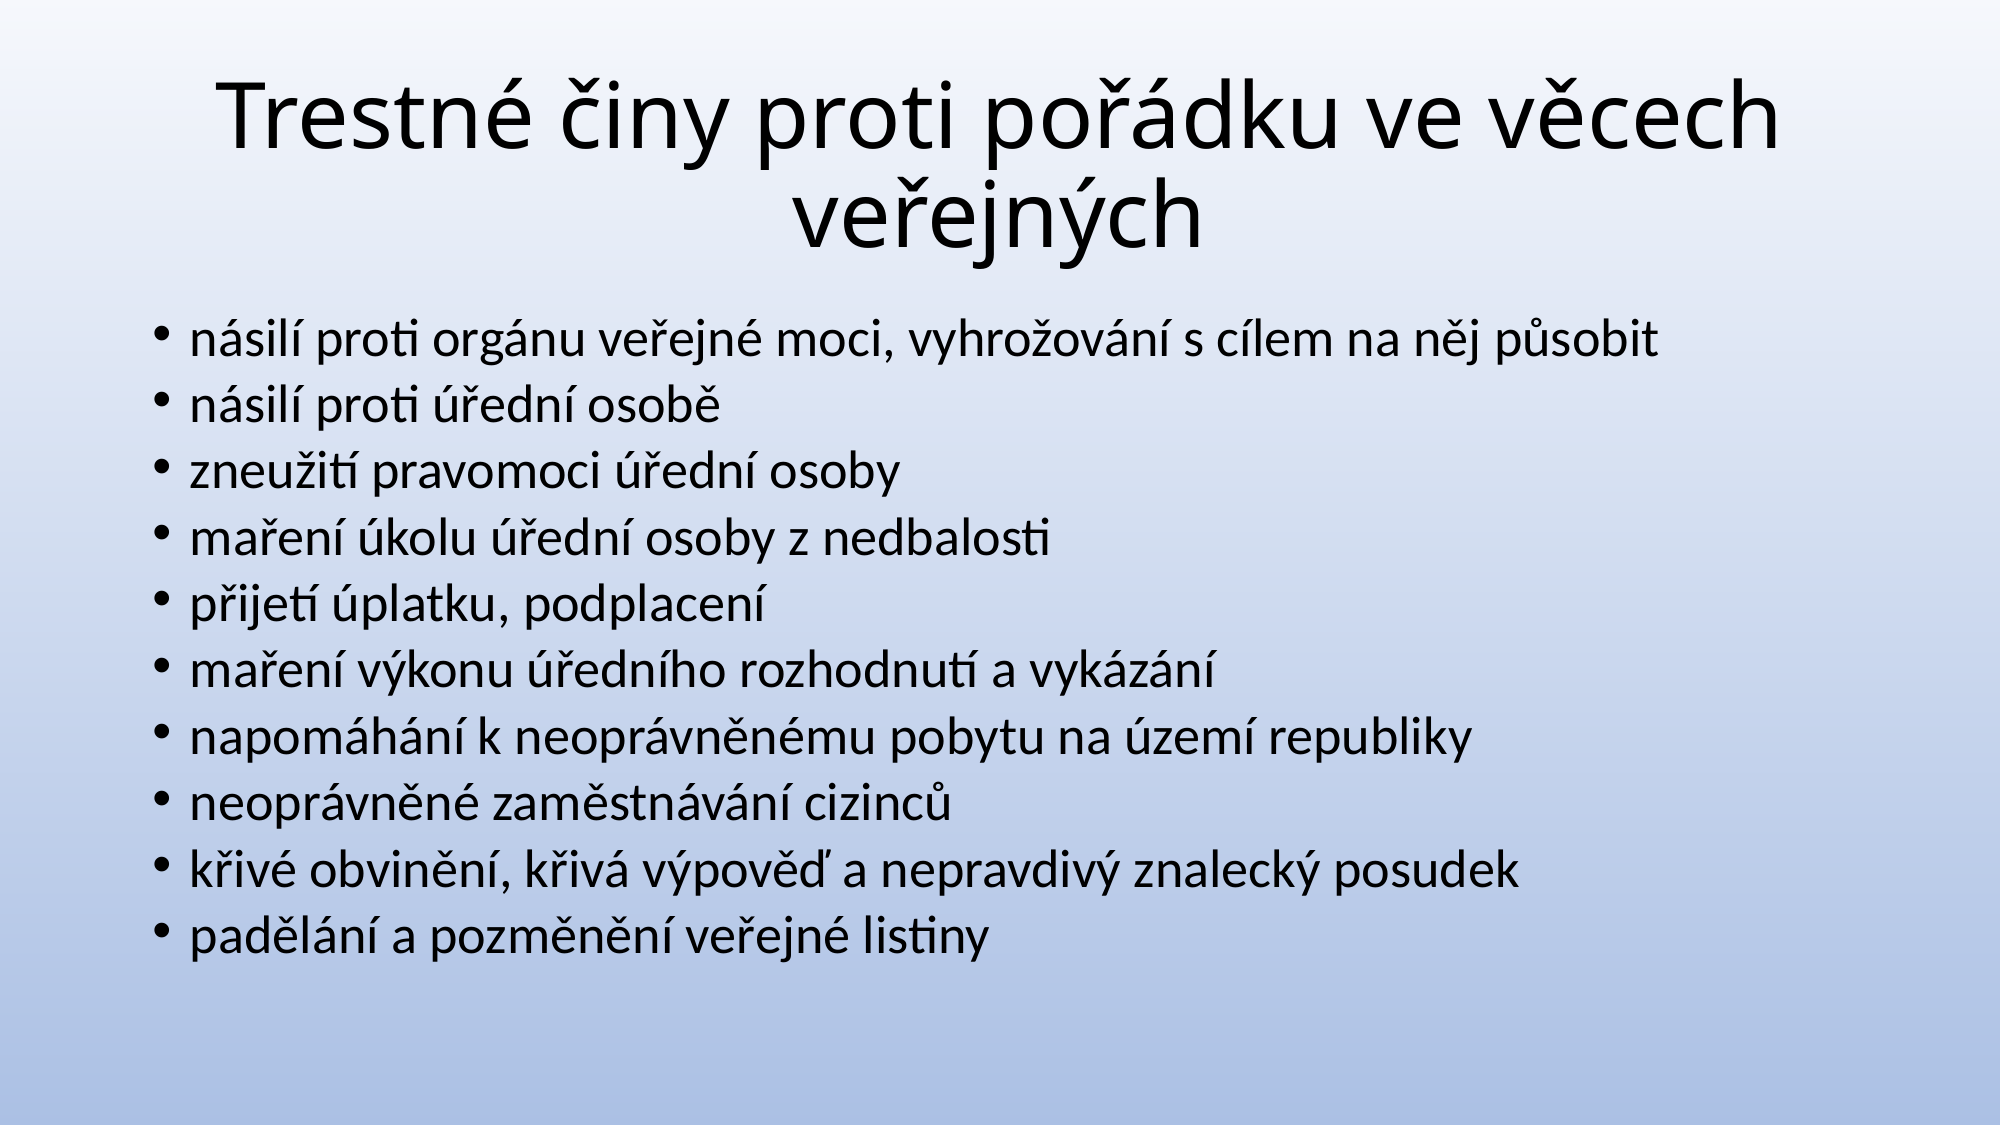

# Trestné činy proti pořádku ve věcech veřejných
násilí proti orgánu veřejné moci, vyhrožování s cílem na něj působit
násilí proti úřední osobě
zneužití pravomoci úřední osoby
maření úkolu úřední osoby z nedbalosti
přijetí úplatku, podplacení
maření výkonu úředního rozhodnutí a vykázání
napomáhání k neoprávněnému pobytu na území republiky
neoprávněné zaměstnávání cizinců
křivé obvinění, křivá výpověď a nepravdivý znalecký posudek
padělání a pozměnění veřejné listiny